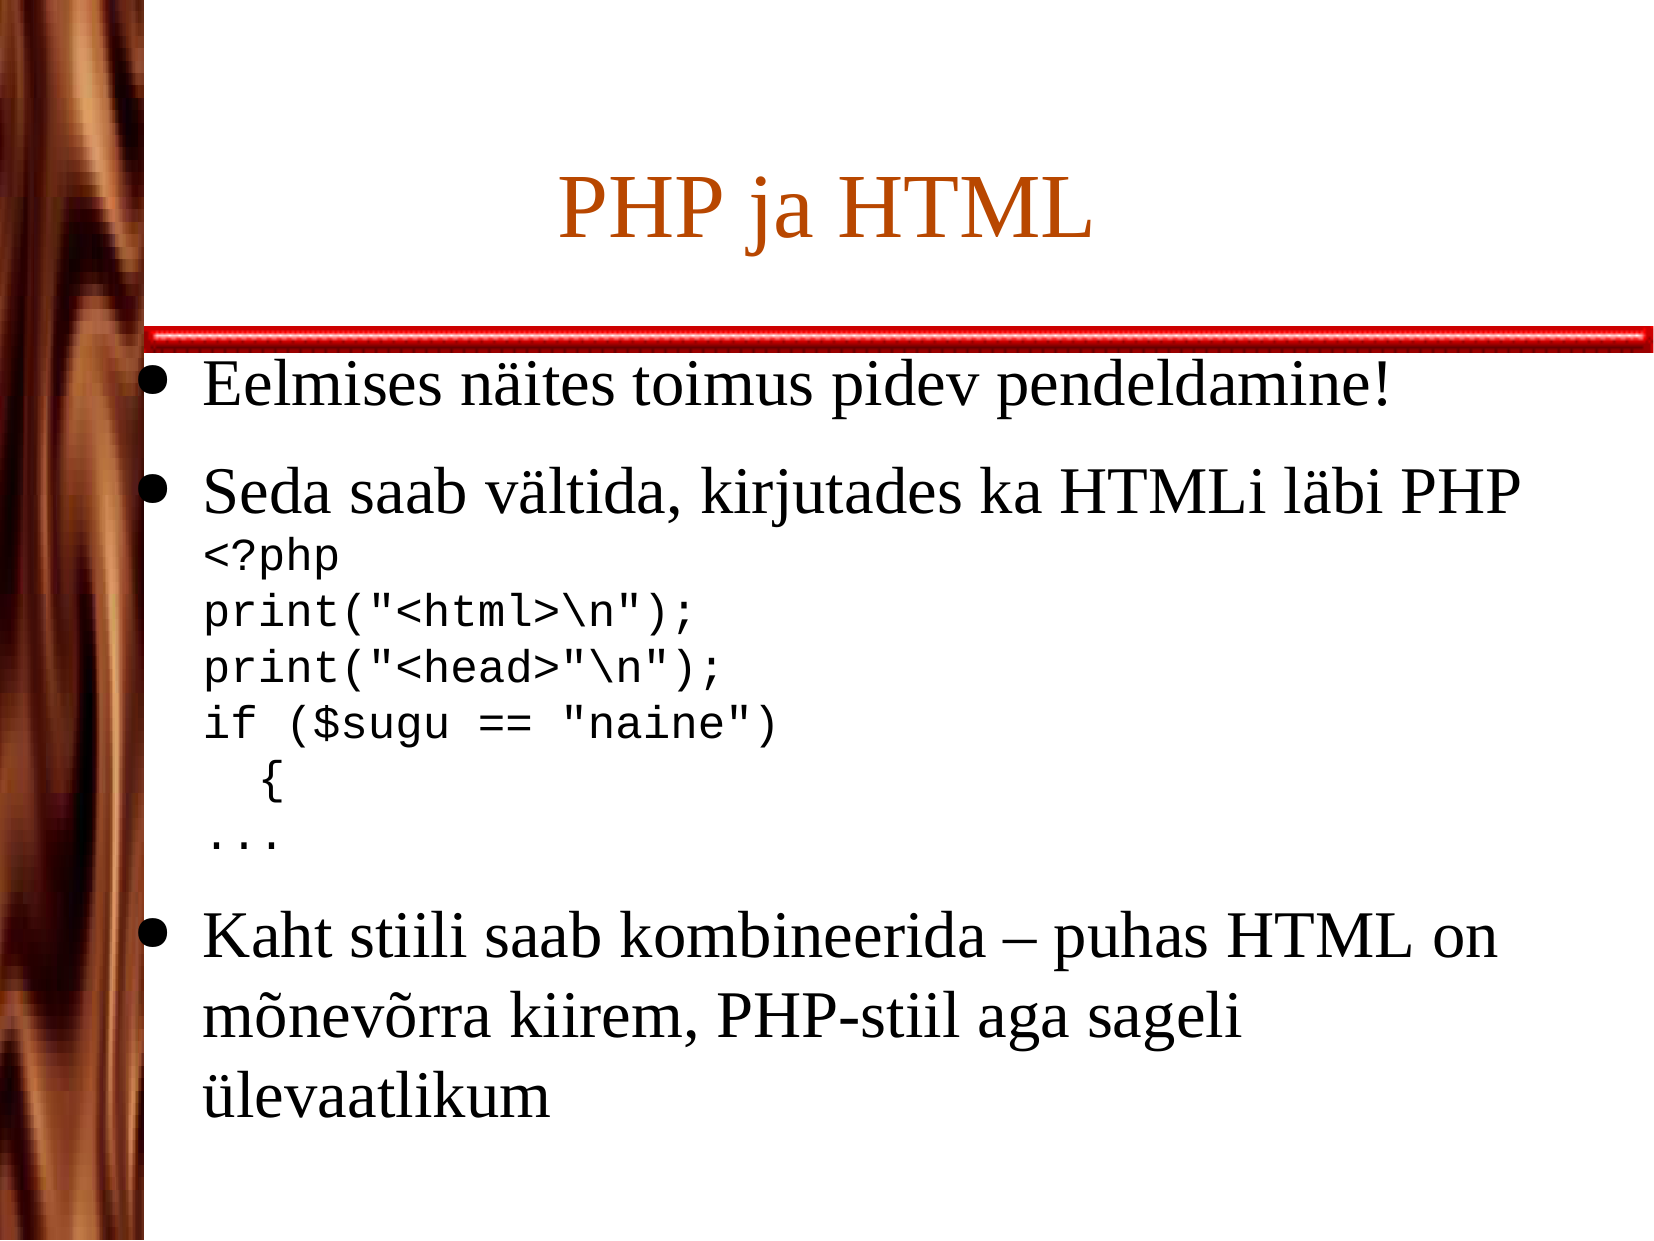

# PHP ja HTML
Eelmises näites toimus pidev pendeldamine!
Seda saab vältida, kirjutades ka HTMLi läbi PHP
<?php
print("<html>\n");
print("<head>"\n");
if ($sugu == "naine")
 {
...
Kaht stiili saab kombineerida – puhas HTML on mõnevõrra kiirem, PHP-stiil aga sageli ülevaatlikum